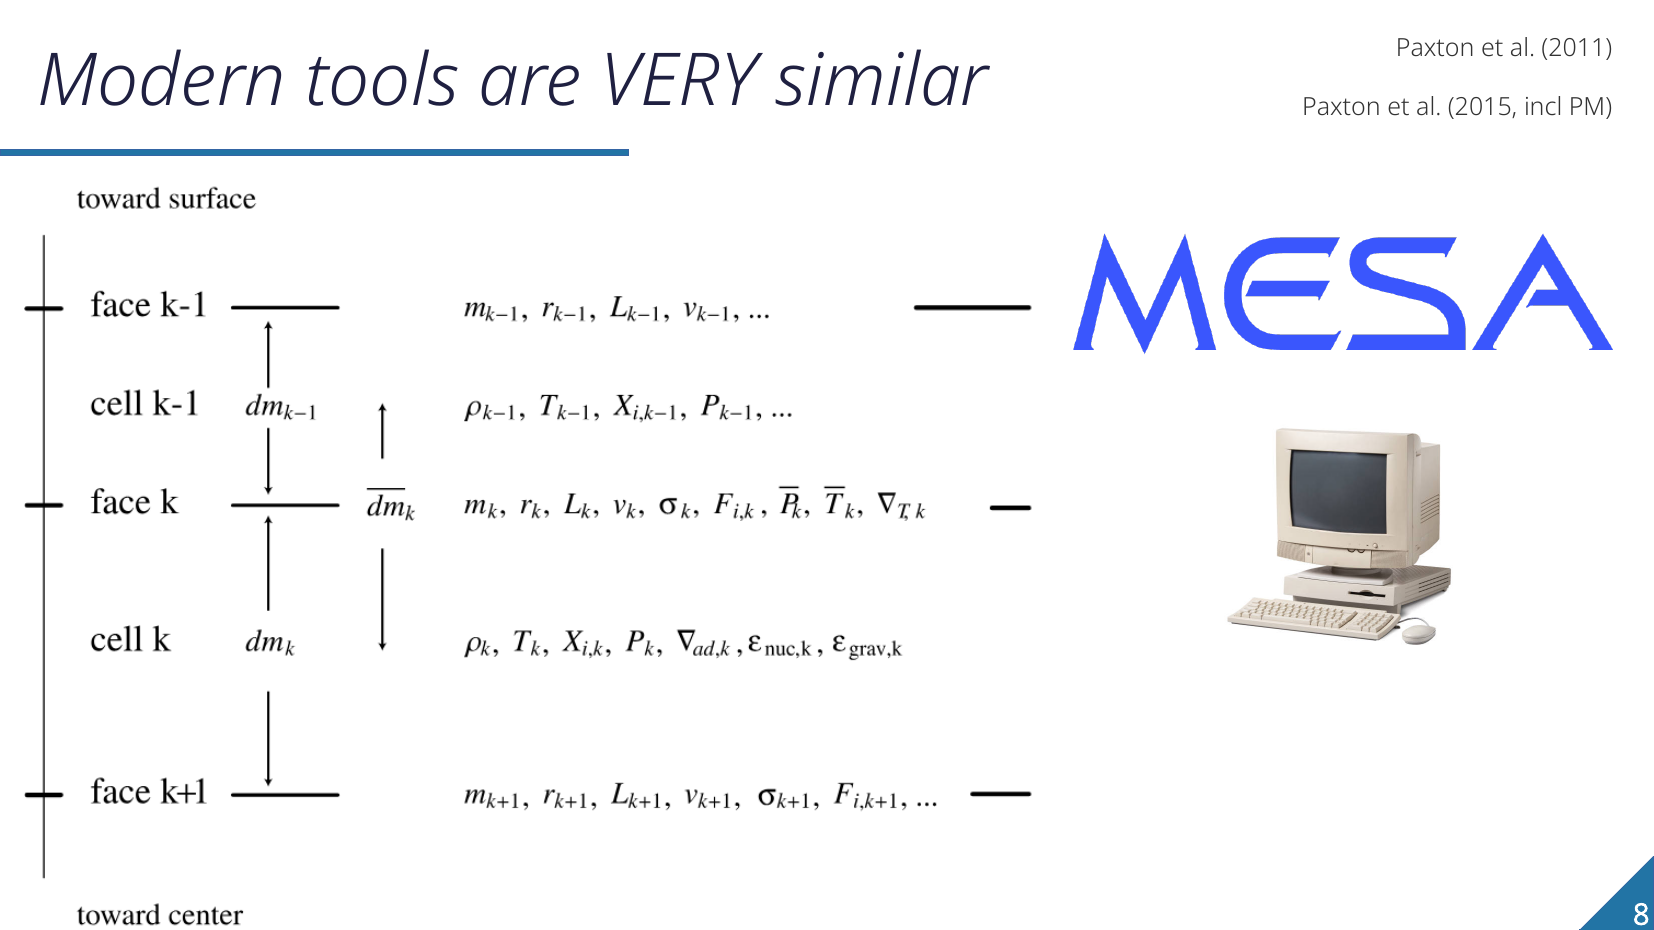

# Modern tools are VERY similar
Paxton et al. (2011)
Paxton et al. (2015, incl PM)
8